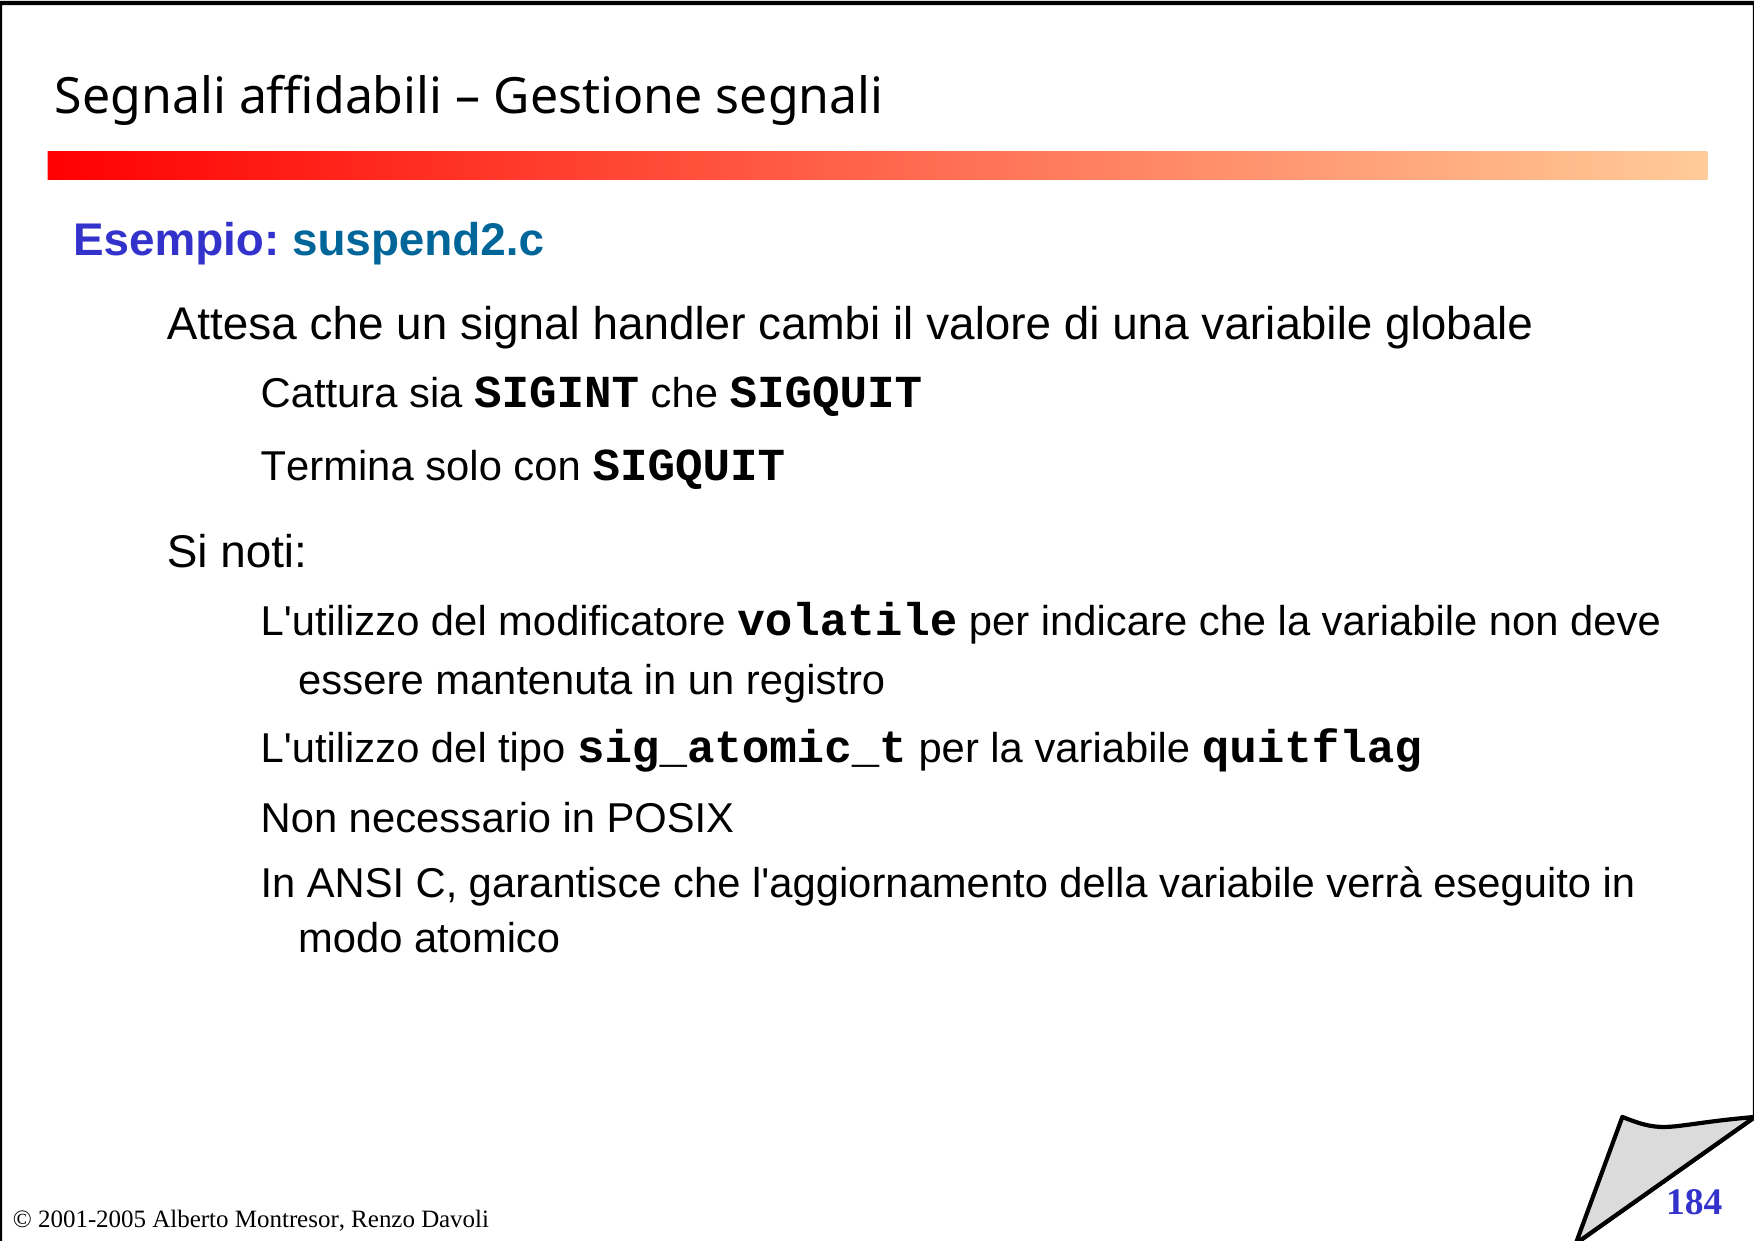

# Segnali affidabili – Gestione segnali
Esempio: suspend2.c
Attesa che un signal handler cambi il valore di una variabile globale
Cattura sia SIGINT che SIGQUIT
Termina solo con SIGQUIT
Si noti:
L'utilizzo del modificatore volatile per indicare che la variabile non deve essere mantenuta in un registro
L'utilizzo del tipo sig_atomic_t per la variabile quitflag
Non necessario in POSIX
In ANSI C, garantisce che l'aggiornamento della variabile verrà eseguito in modo atomico